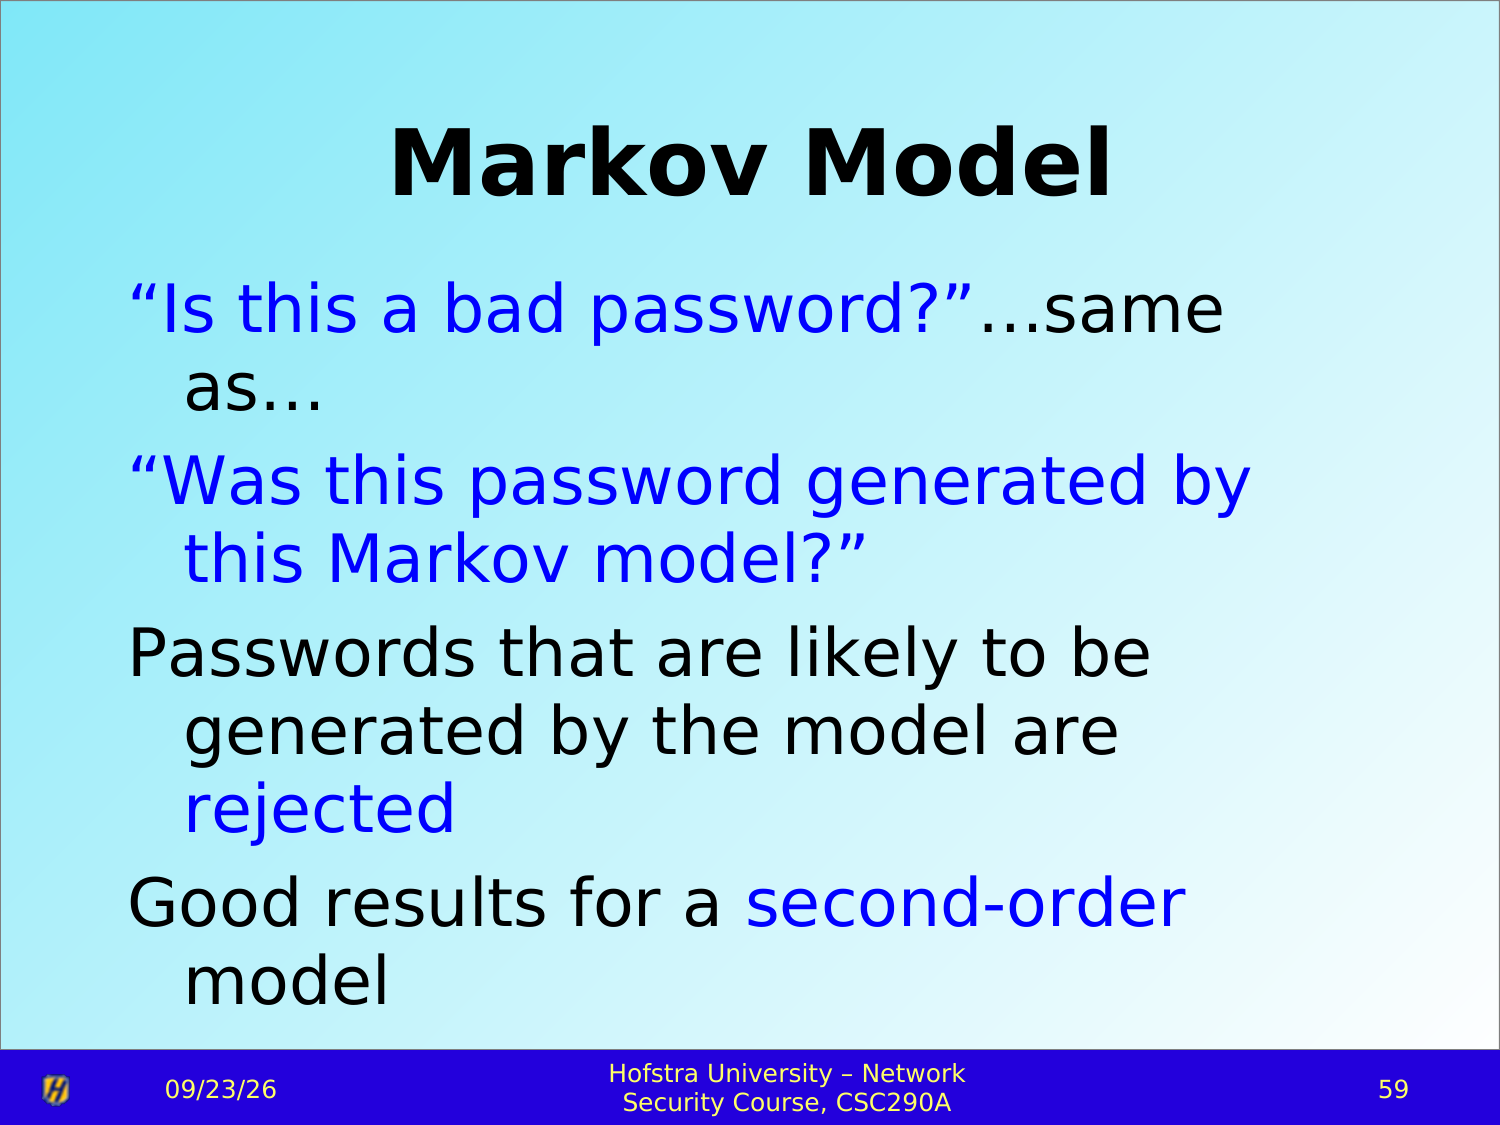

# Markov Model
“Is this a bad password?”…same as…
“Was this password generated by this Markov model?”
Passwords that are likely to be generated by the model are rejected
Good results for a second-order model
59